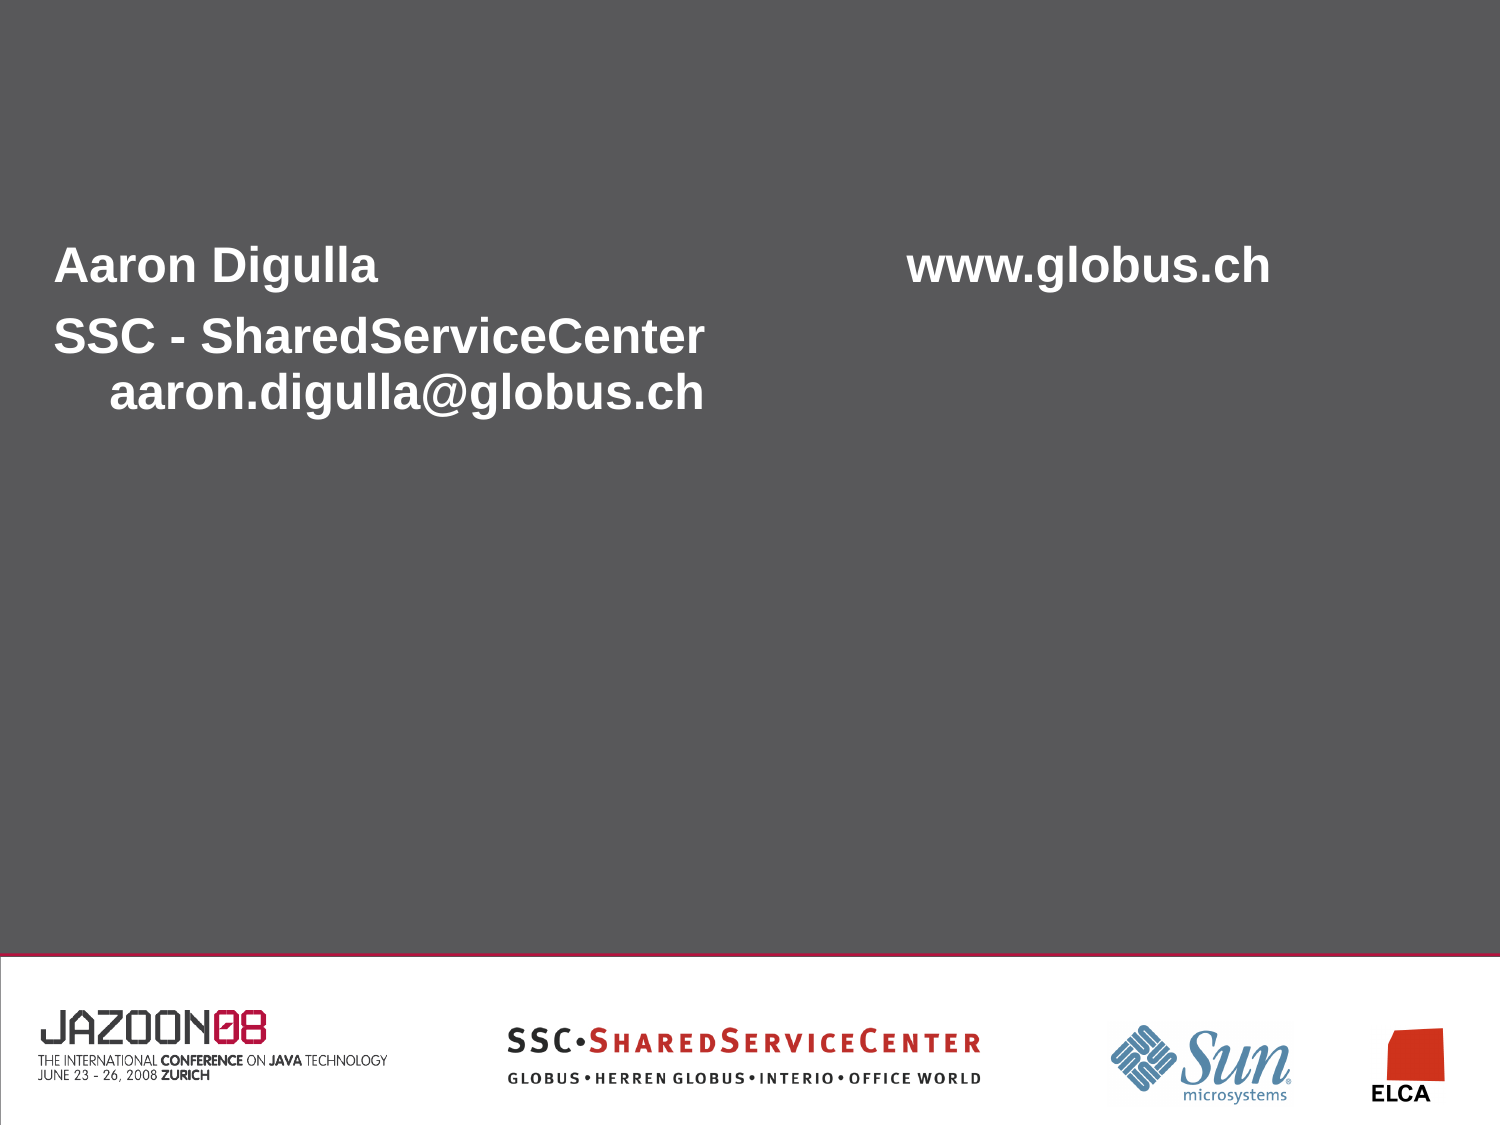

# Aaron Digulla	www.globus.ch
SSC - SharedServiceCenter	aaron.digulla@globus.ch